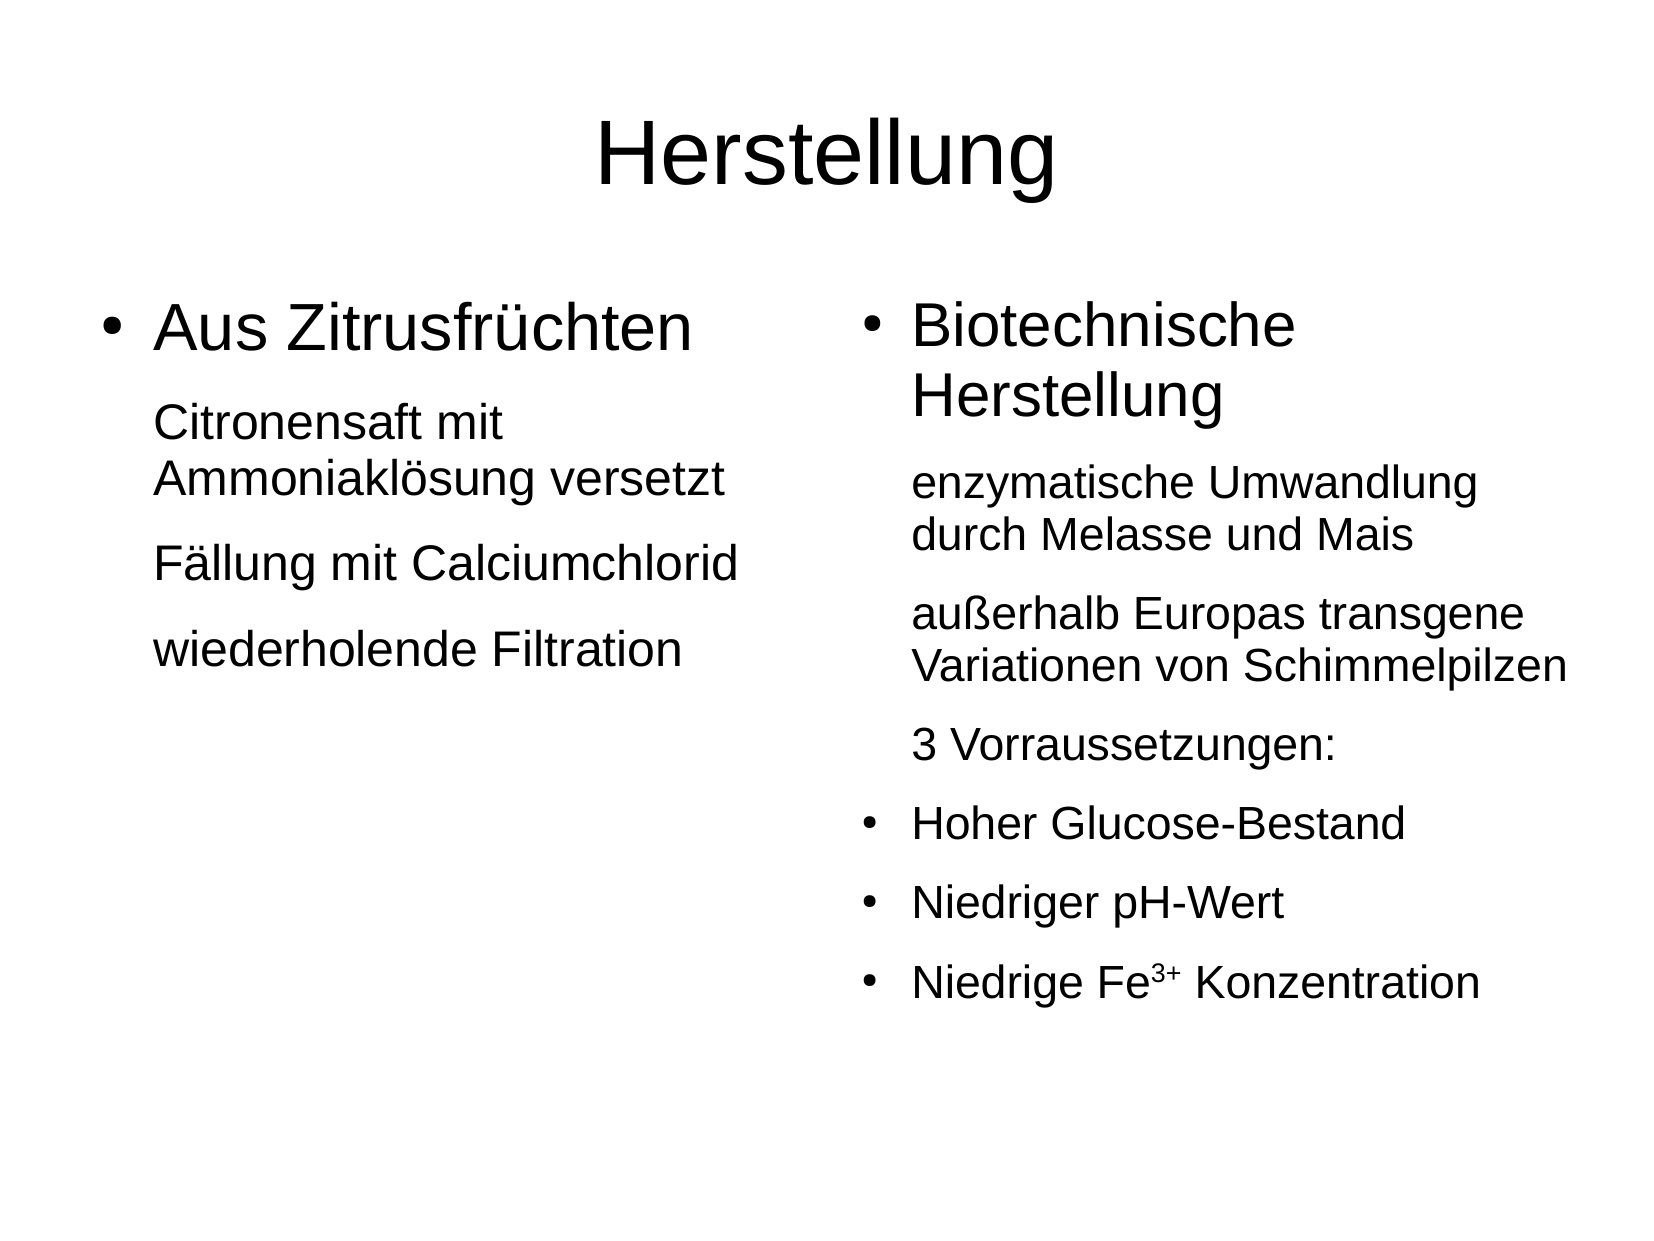

# Herstellung
Aus Zitrusfrüchten
Citronensaft mit Ammoniaklösung versetzt
Fällung mit Calciumchlorid
wiederholende Filtration
Biotechnische Herstellung
enzymatische Umwandlung durch Melasse und Mais
außerhalb Europas transgene Variationen von Schimmelpilzen
3 Vorraussetzungen:
Hoher Glucose-Bestand
Niedriger pH-Wert
Niedrige Fe3+ Konzentration